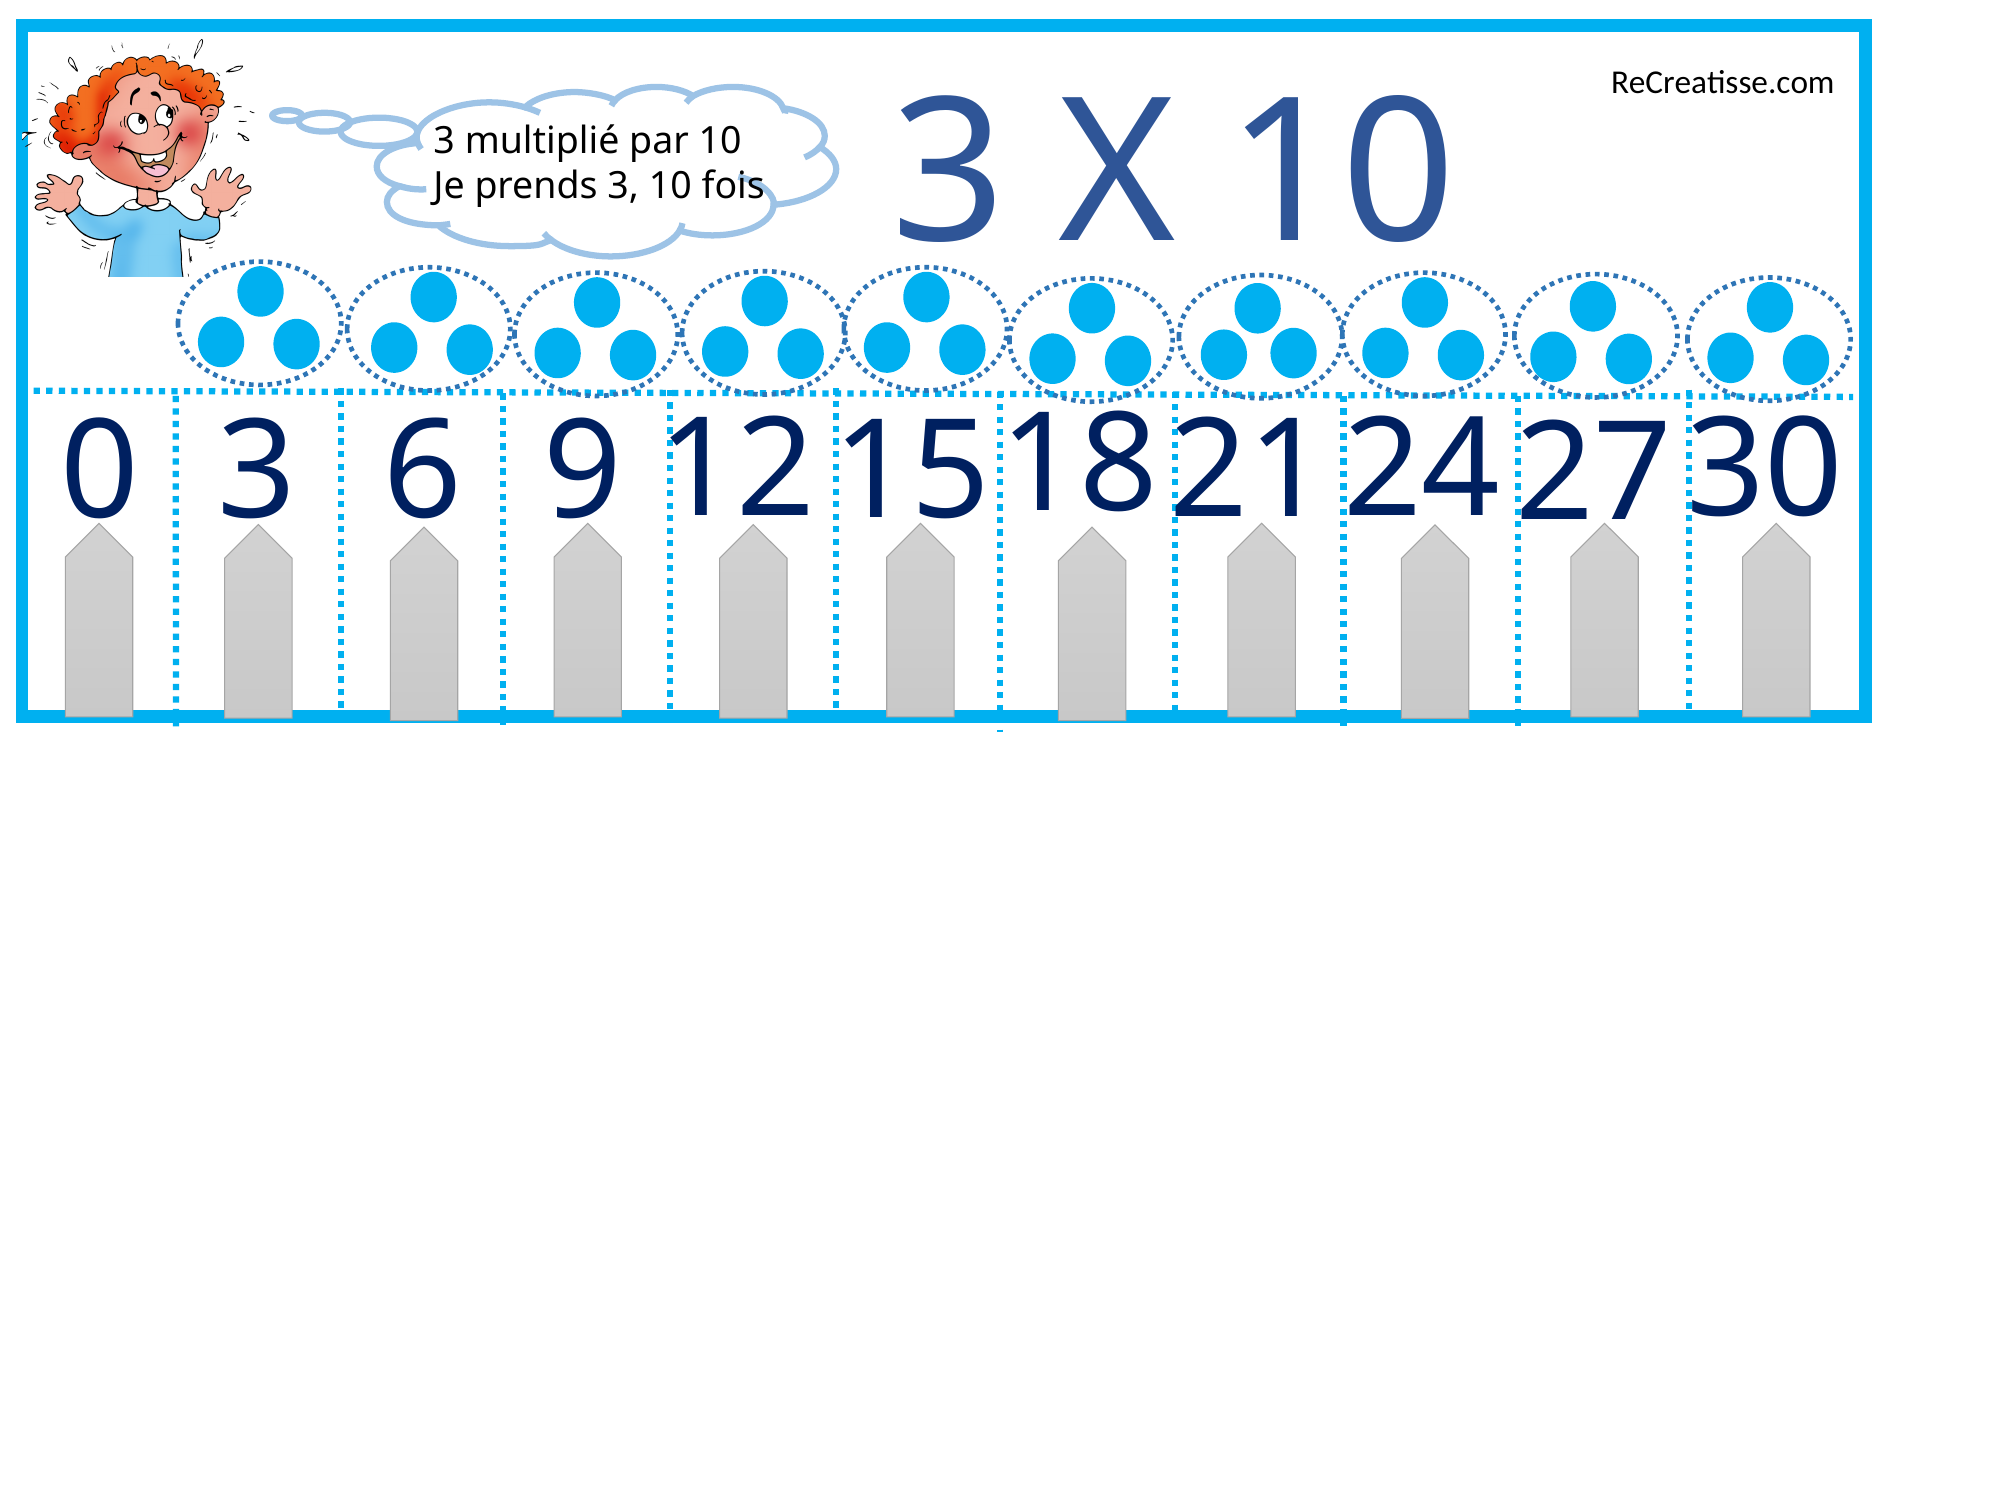

3 X 10
ReCreatisse.com
3 multiplié par 10
Je prends 3, 10 fois
18
12
24
30
21
0
3
6
15
9
27